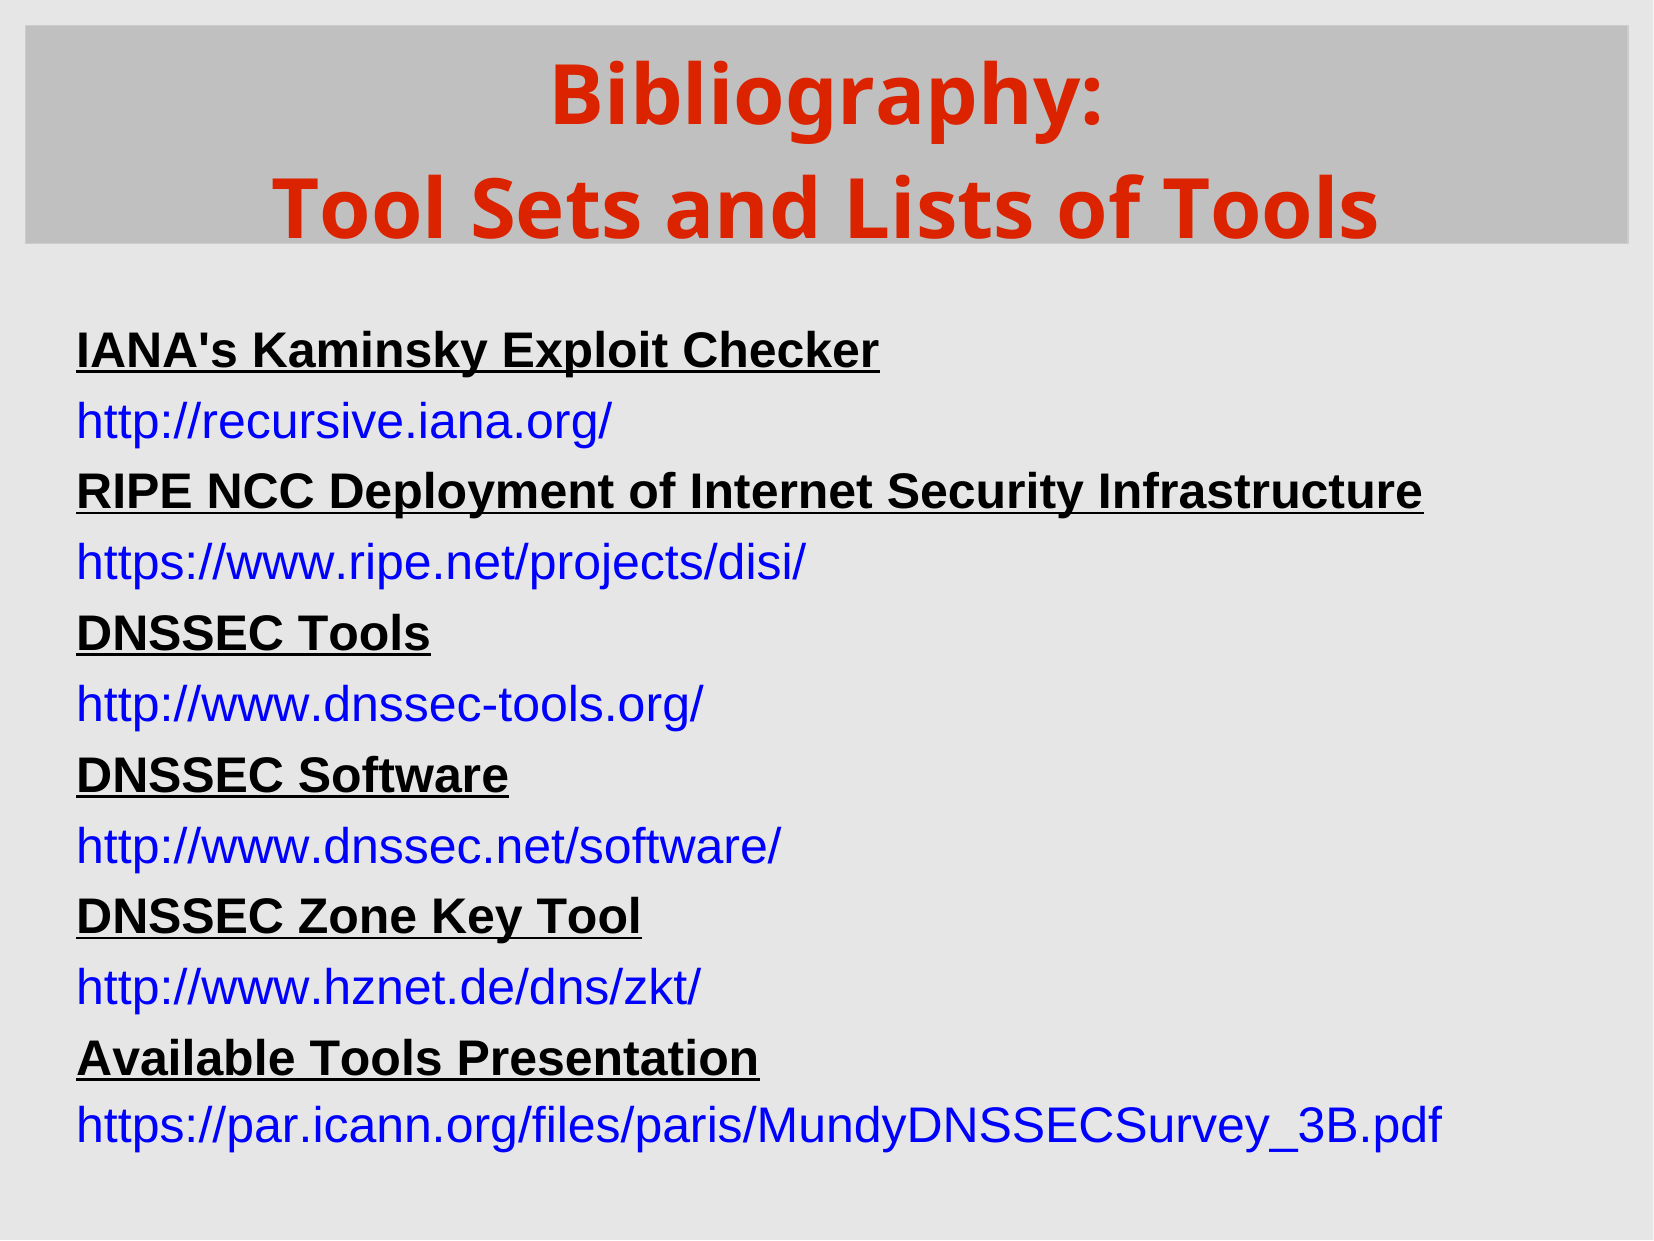

# Bibliography: Tool Sets and Lists of Tools
IANA's Kaminsky Exploit Checker
http://recursive.iana.org/
RIPE NCC Deployment of Internet Security Infrastructure
https://www.ripe.net/projects/disi/
DNSSEC Tools
http://www.dnssec-tools.org/
DNSSEC Software
http://www.dnssec.net/software/
DNSSEC Zone Key Tool
http://www.hznet.de/dns/zkt/
Available Tools Presentation
https://par.icann.org/files/paris/MundyDNSSECSurvey_3B.pdf